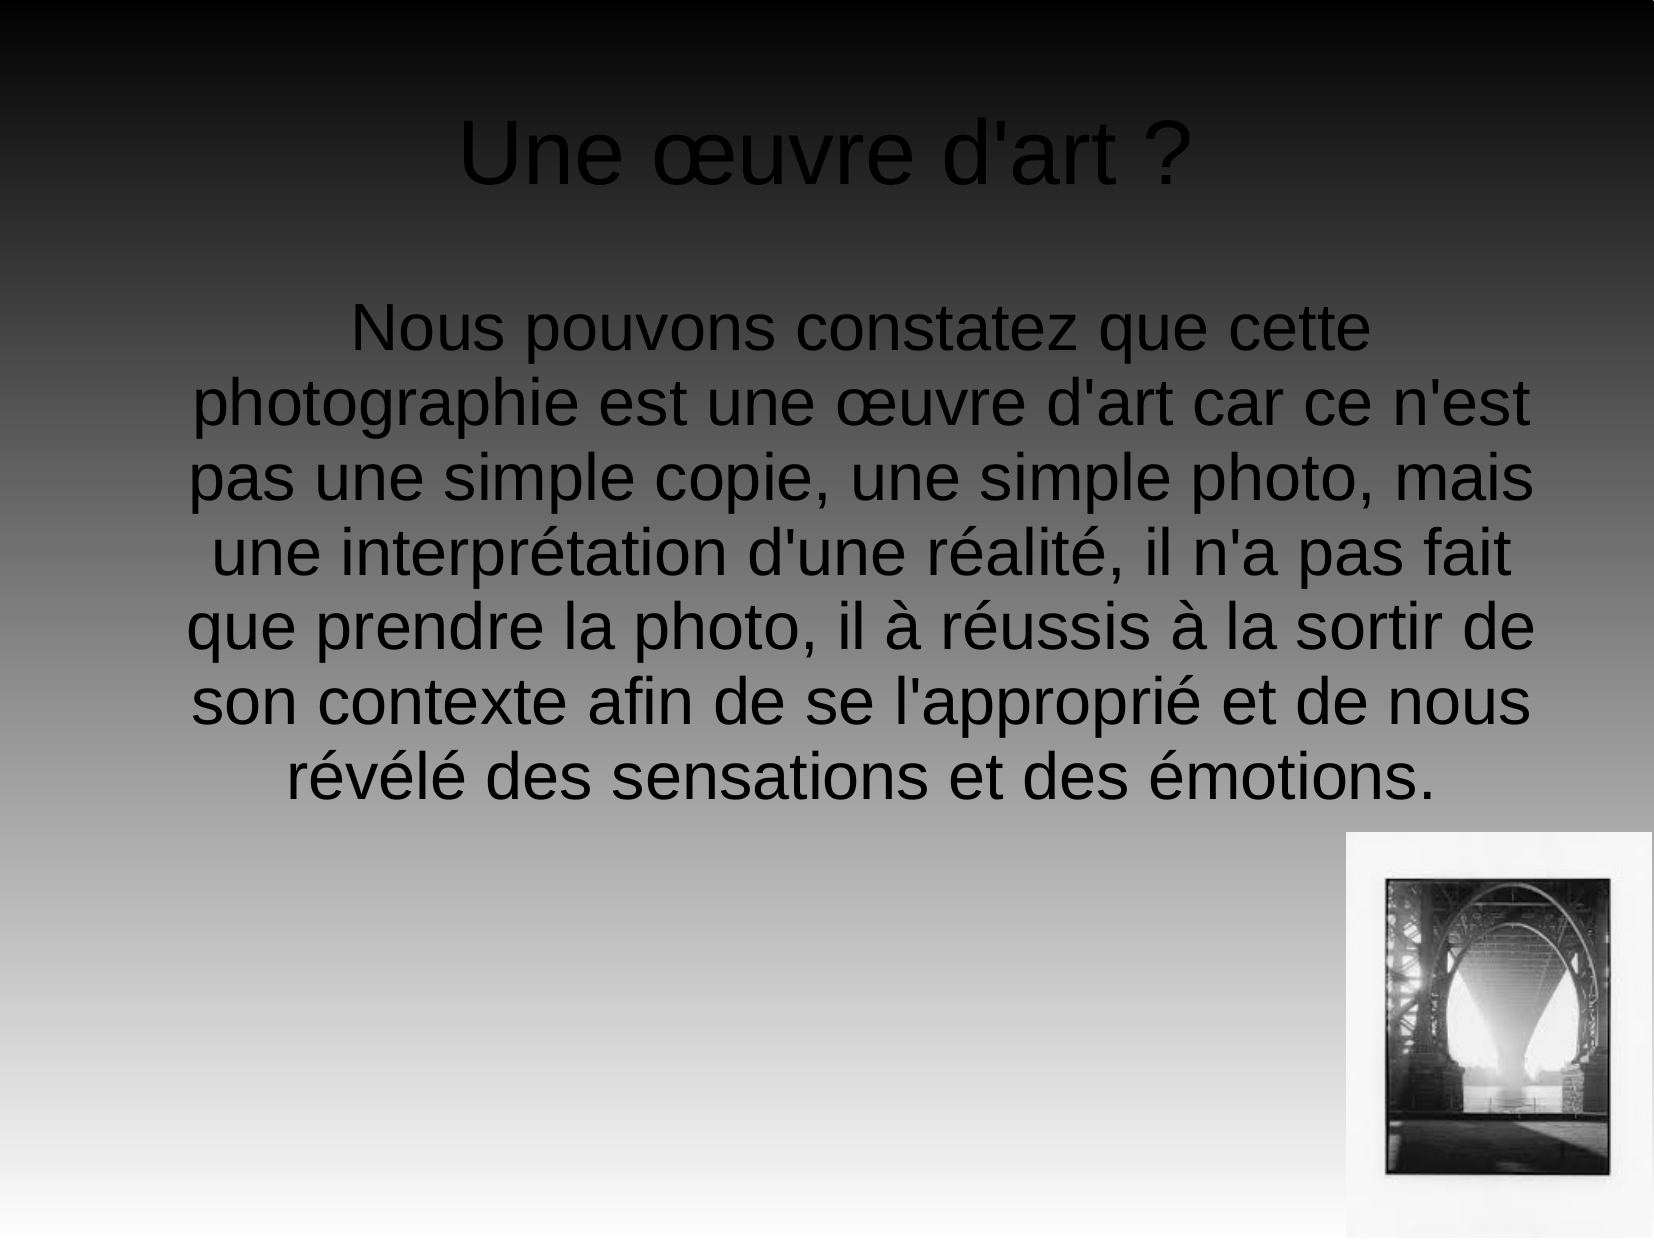

# Une œuvre d'art ?
Nous pouvons constatez que cette photographie est une œuvre d'art car ce n'est pas une simple copie, une simple photo, mais une interprétation d'une réalité, il n'a pas fait que prendre la photo, il à réussis à la sortir de son contexte afin de se l'approprié et de nous révélé des sensations et des émotions.